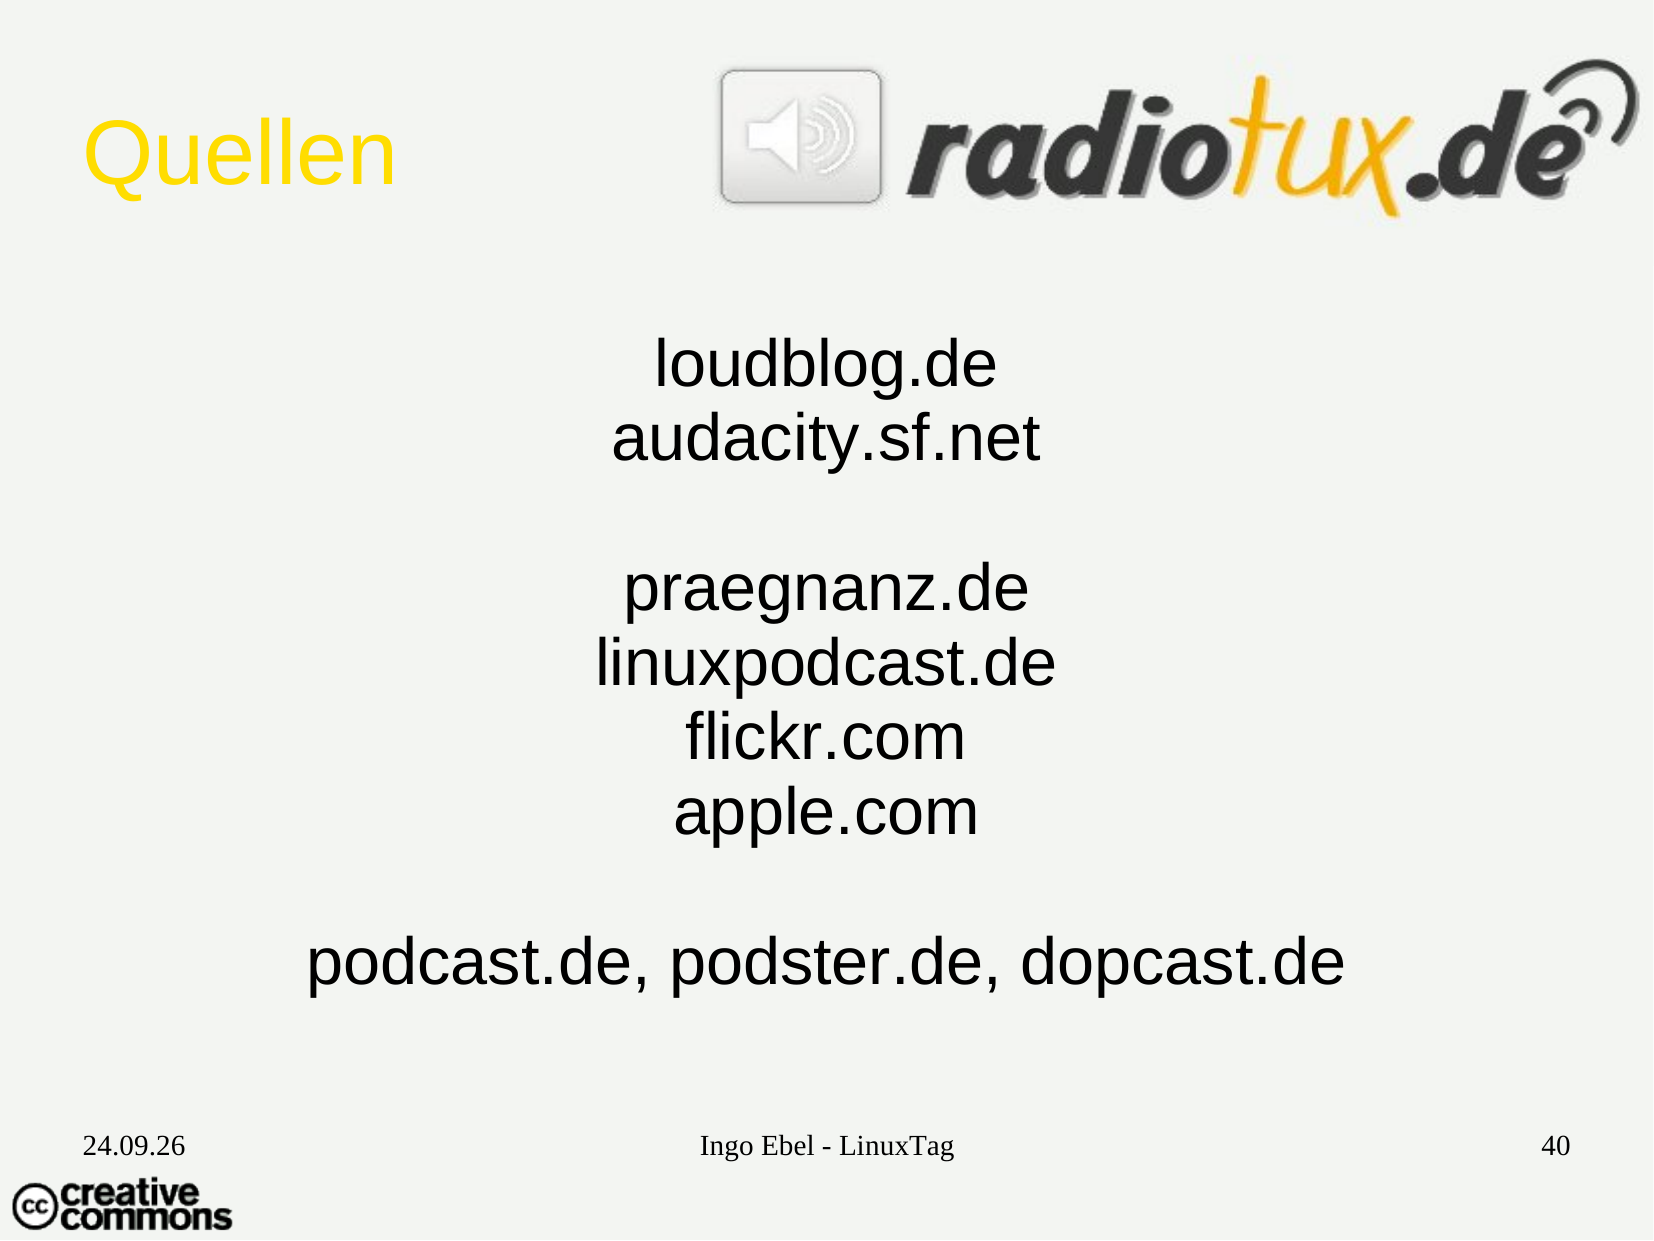

# Quellen
loudblog.de
audacity.sf.net
praegnanz.de
linuxpodcast.de
flickr.com
apple.com
podcast.de, podster.de, dopcast.de
Ingo Ebel - LinuxTag
40